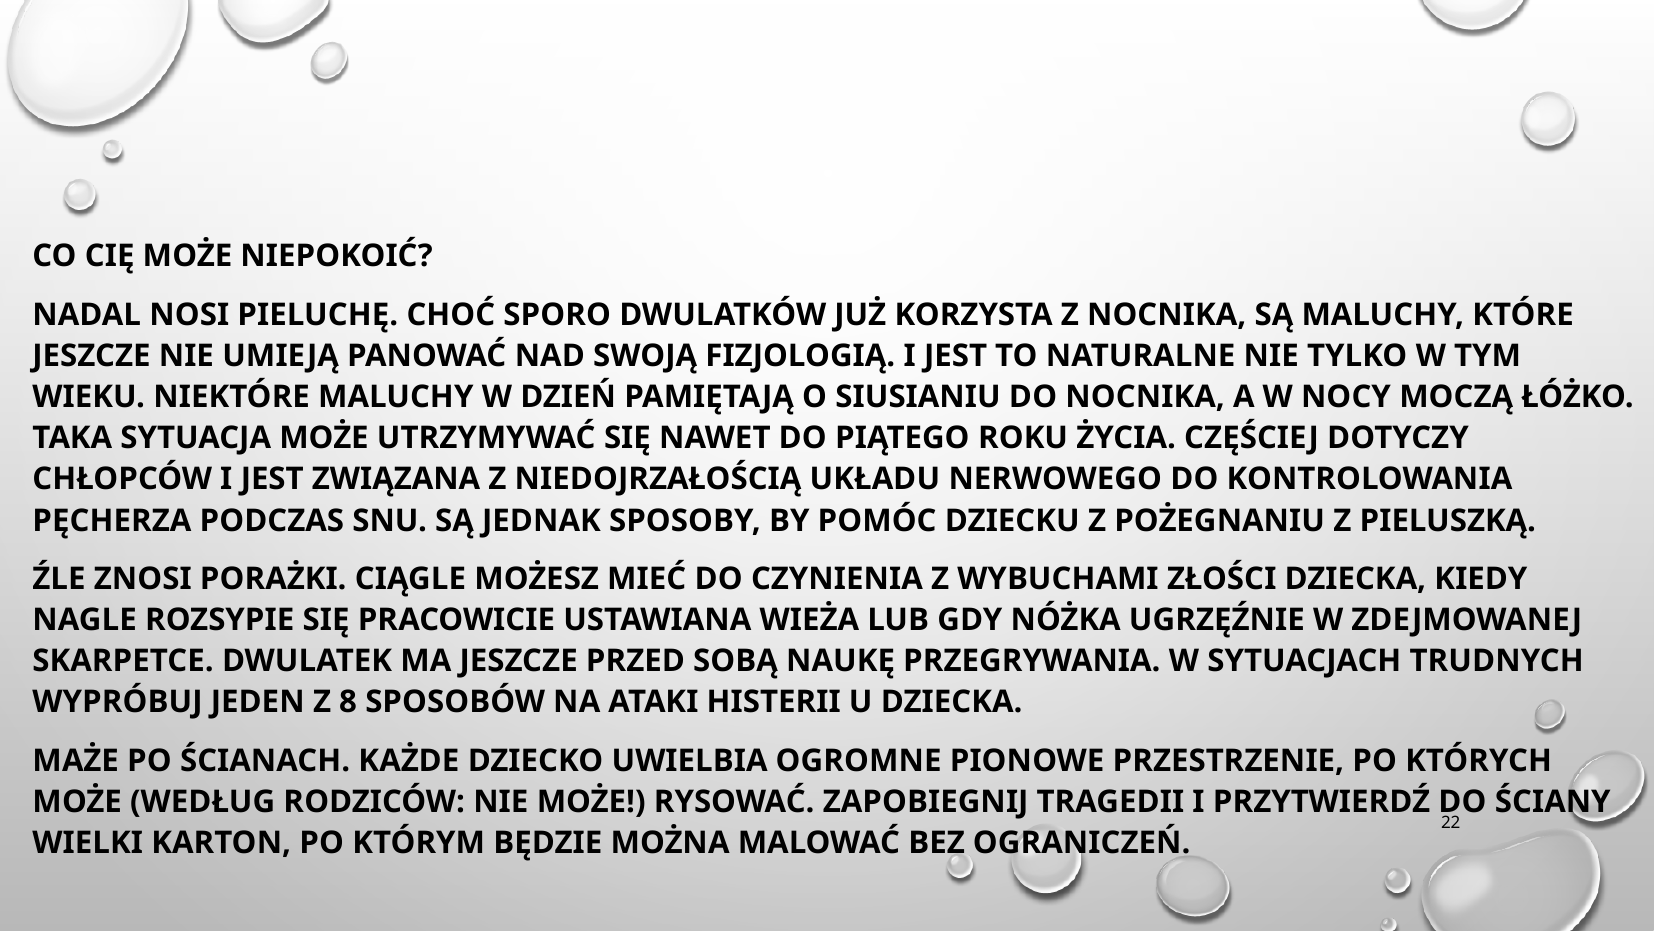

# Co cię może niepokoić?
Nadal nosi pieluchę. Choć sporo dwulatków już korzysta z nocnika, są maluchy, które jeszcze nie umieją panować nad swoją fizjologią. I jest to naturalne nie tylko w tym wieku. Niektóre maluchy w dzień pamiętają o siusianiu do nocnika, a w nocy moczą łóżko. Taka sytuacja może utrzymywać się nawet do piątego roku życia. Częściej dotyczy chłopców i jest związana z niedojrzałością układu nerwowego do kontrolowania pęcherza podczas snu. Są jednak sposoby, by pomóc dziecku z pożegnaniu z pieluszką.
Źle znosi porażki. Ciągle możesz mieć do czynienia z wybuchami złości dziecka, kiedy nagle rozsypie się pracowicie ustawiana wieża lub gdy nóżka ugrzęźnie w zdejmowanej skarpetce. Dwulatek ma jeszcze przed sobą naukę przegrywania. W sytuacjach trudnych wypróbuj jeden z 8 sposobów na ataki histerii u dziecka.
Maże po ścianach. Każde dziecko uwielbia ogromne pionowe przestrzenie, po których może (według rodziców: nie może!) rysować. Zapobiegnij tragedii i przytwierdź do ściany wielki karton, po którym będzie można malować bez ograniczeń.
21